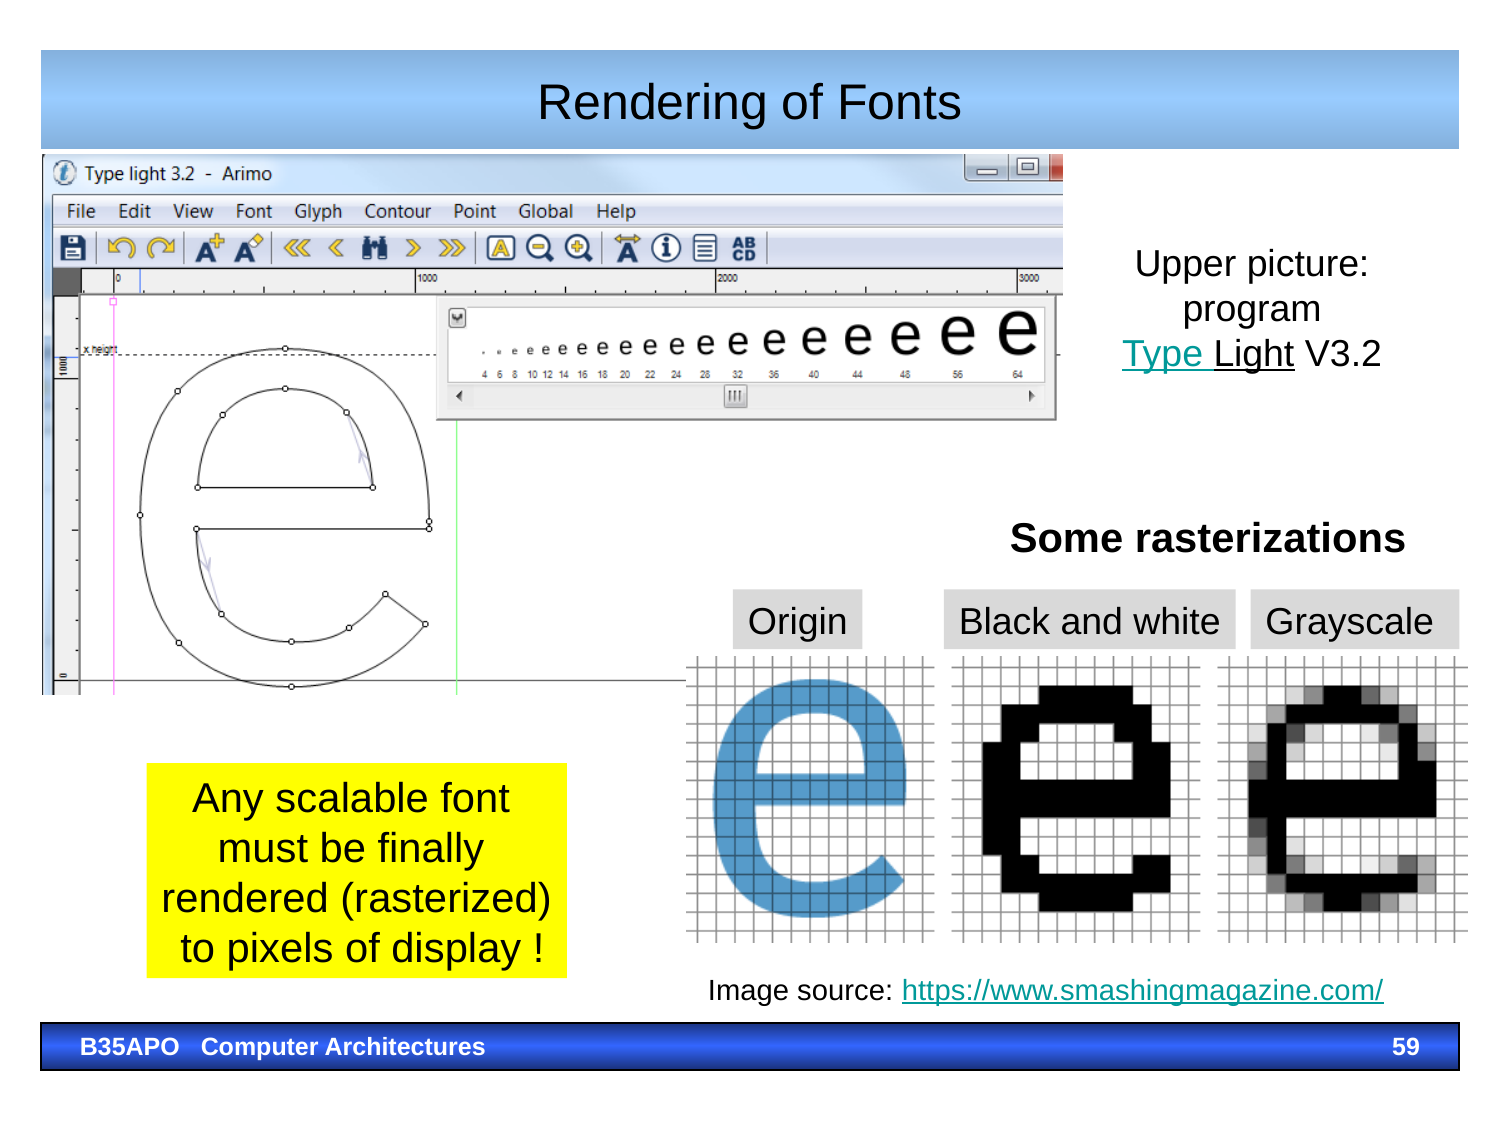

# Rendering of Fonts
Upper picture:
program
Type Light V3.2
Some rasterizations
Origin
Black and white
Grayscale
Any scalable font
must be finally
rendered (rasterized)
 to pixels of display !
Image source: https://www.smashingmagazine.com/
B35APO Computer Architectures